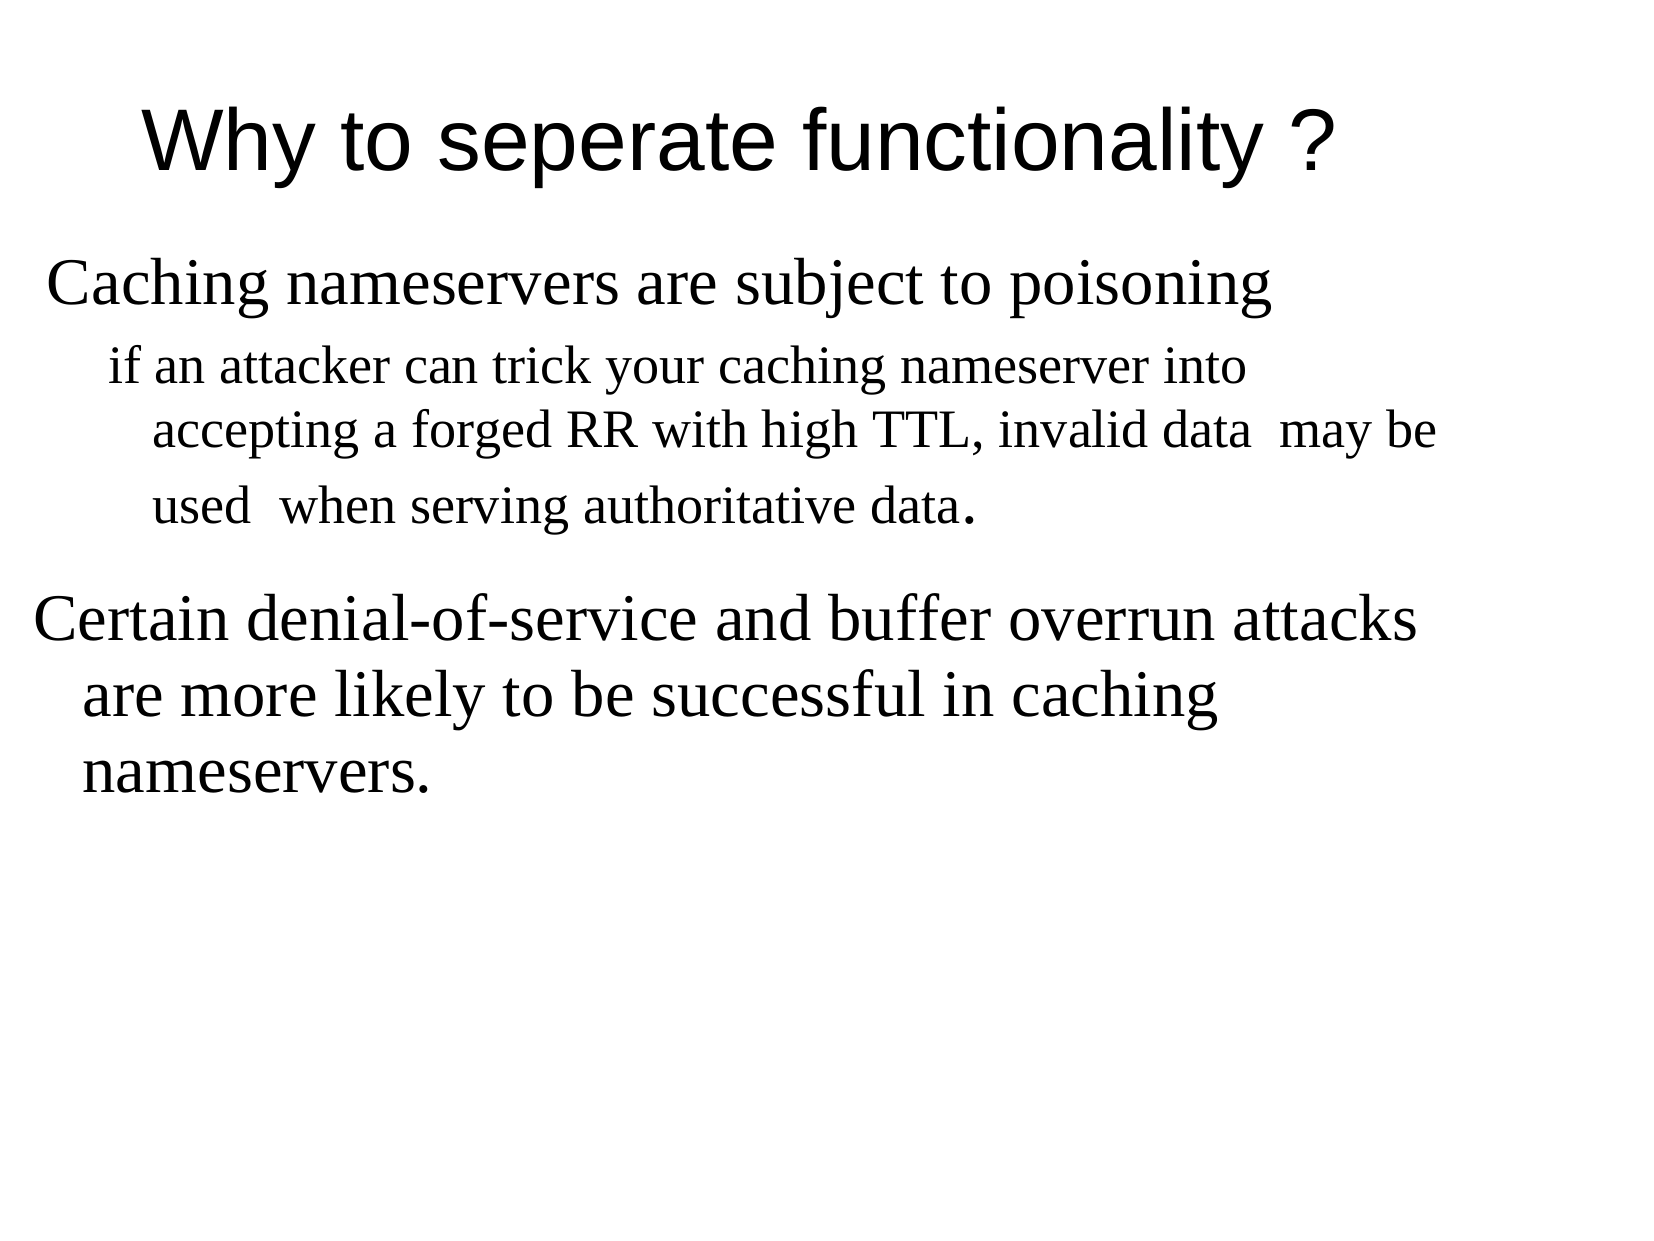

# Why to seperate functionality ?
 Caching nameservers are subject to poisoning
if an attacker can trick your caching nameserver into accepting a forged RR with high TTL, invalid data may be used when serving authoritative data.
Certain denial-of-service and buffer overrun attacks are more likely to be successful in caching nameservers.